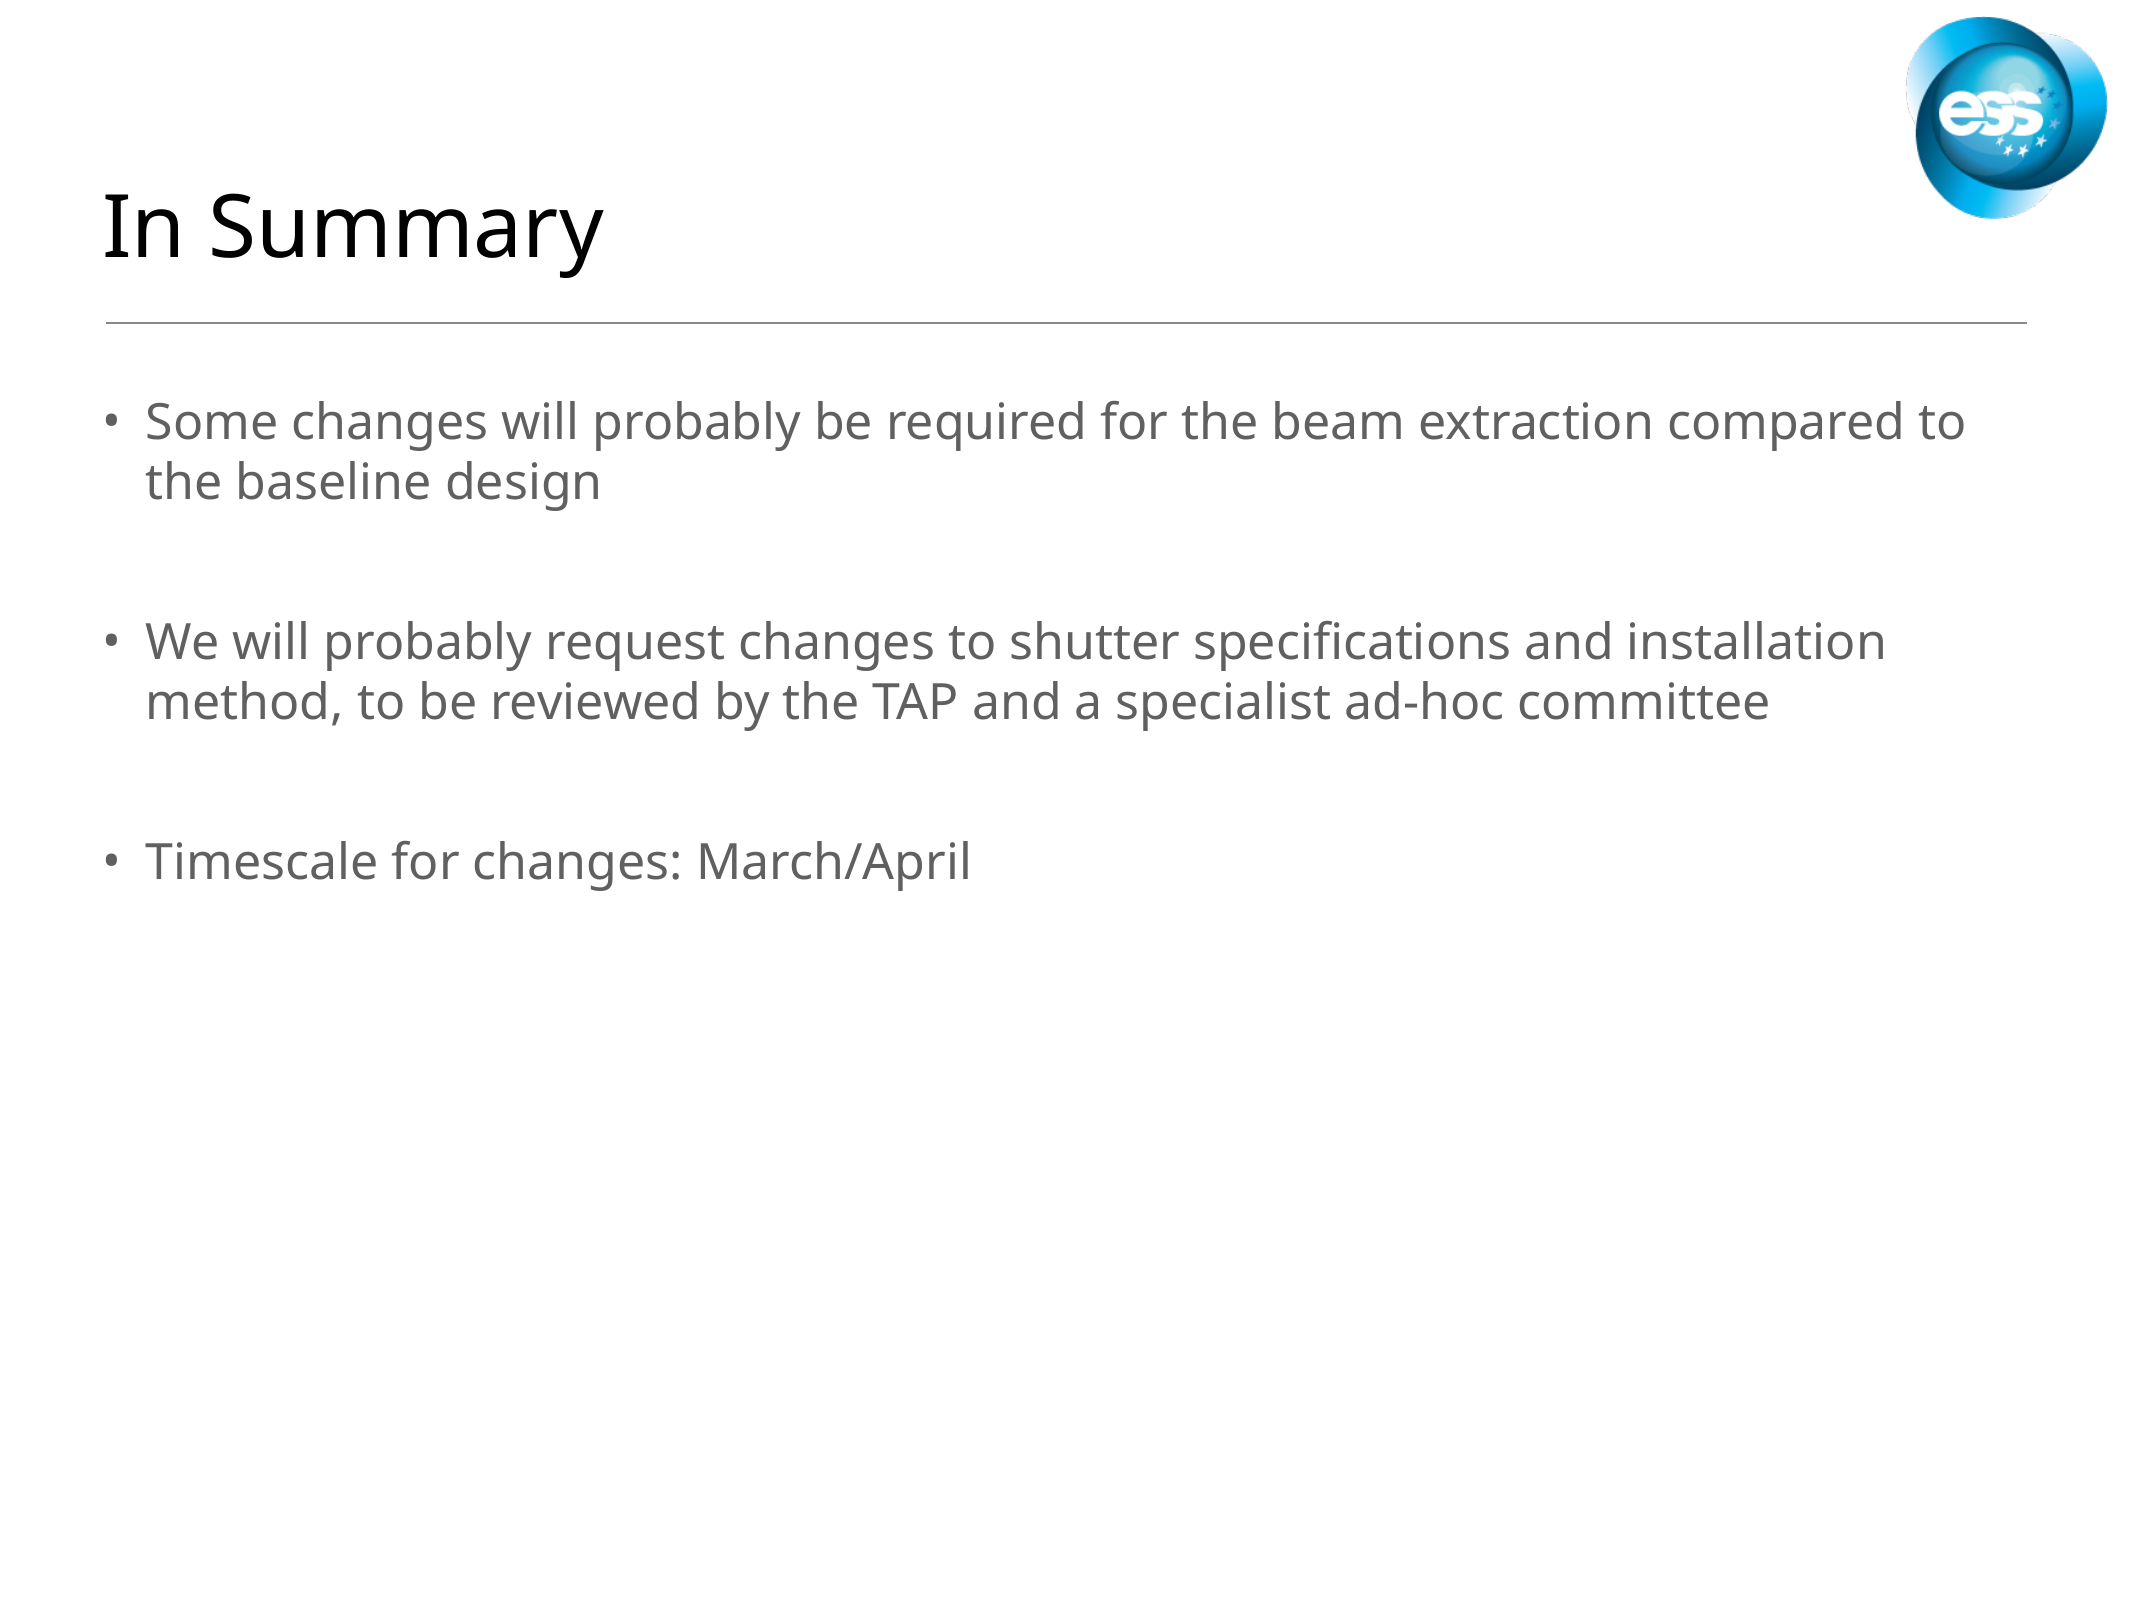

# In Summary
Some changes will probably be required for the beam extraction compared to the baseline design
We will probably request changes to shutter specifications and installation method, to be reviewed by the TAP and a specialist ad-hoc committee
Timescale for changes: March/April